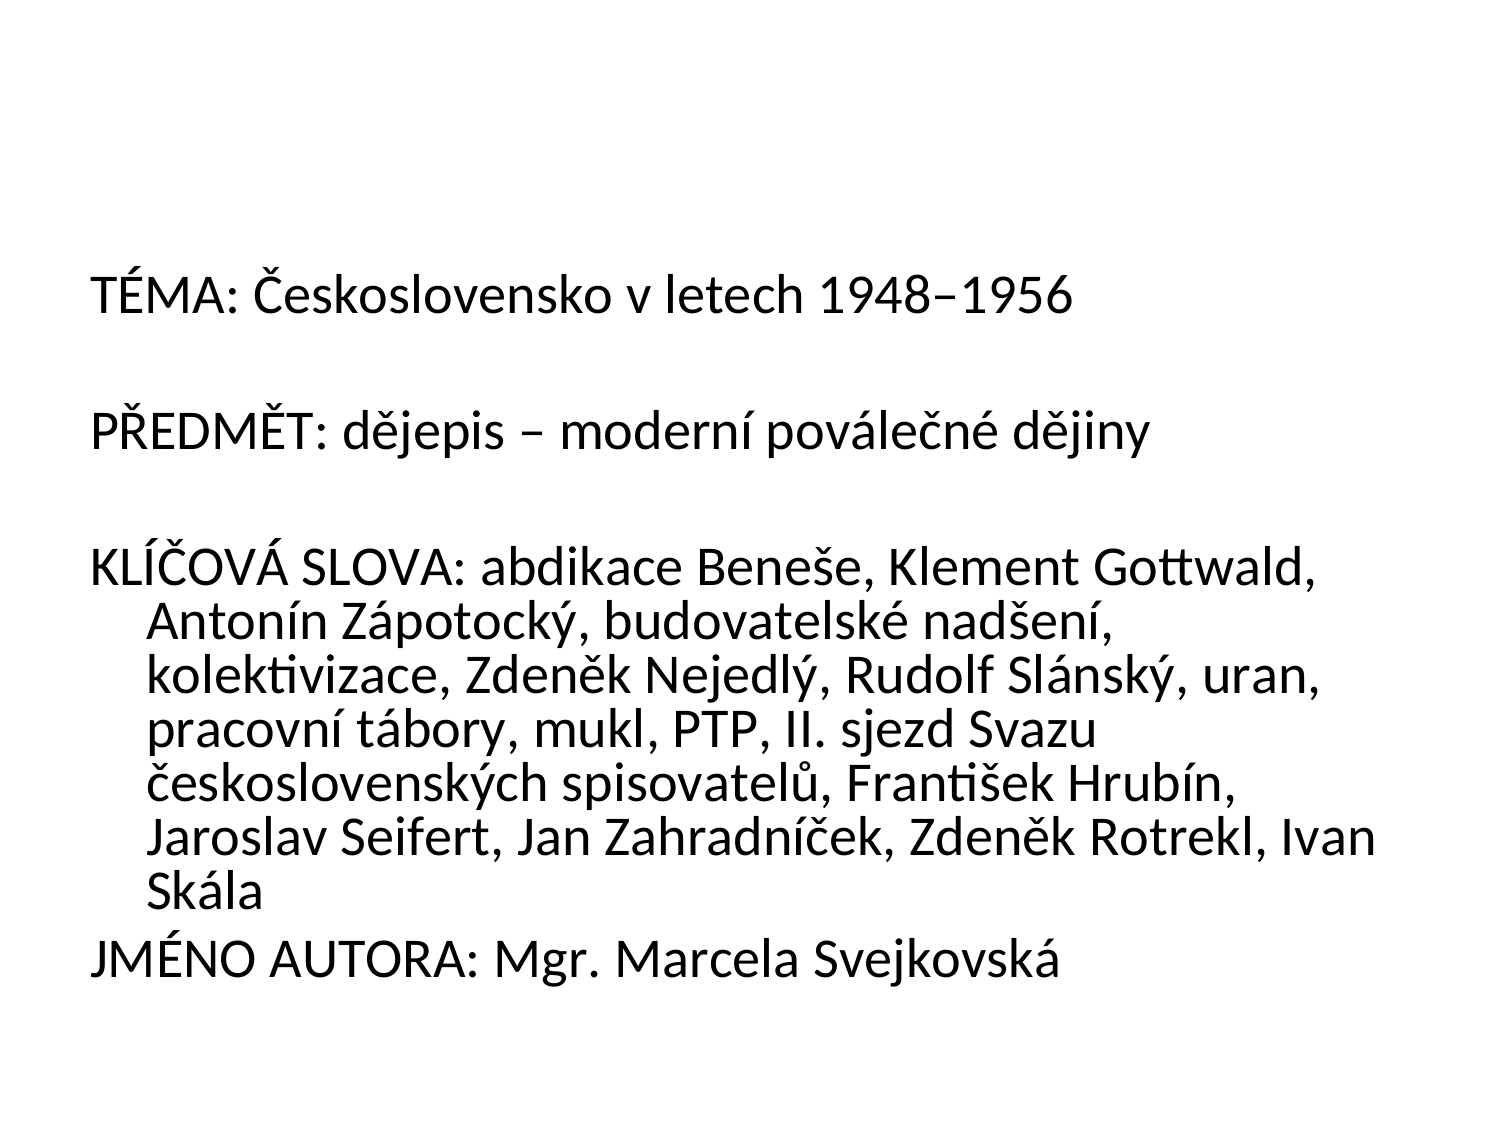

# TÉMA: Československo v letech 1948–1956
PŘEDMĚT: dějepis – moderní poválečné dějiny
KLÍČOVÁ SLOVA: abdikace Beneše, Klement Gottwald, Antonín Zápotocký, budovatelské nadšení, kolektivizace, Zdeněk Nejedlý, Rudolf Slánský, uran, pracovní tábory, mukl, PTP, II. sjezd Svazu československých spisovatelů, František Hrubín, Jaroslav Seifert, Jan Zahradníček, Zdeněk Rotrekl, Ivan Skála
JMÉNO AUTORA: Mgr. Marcela Svejkovská